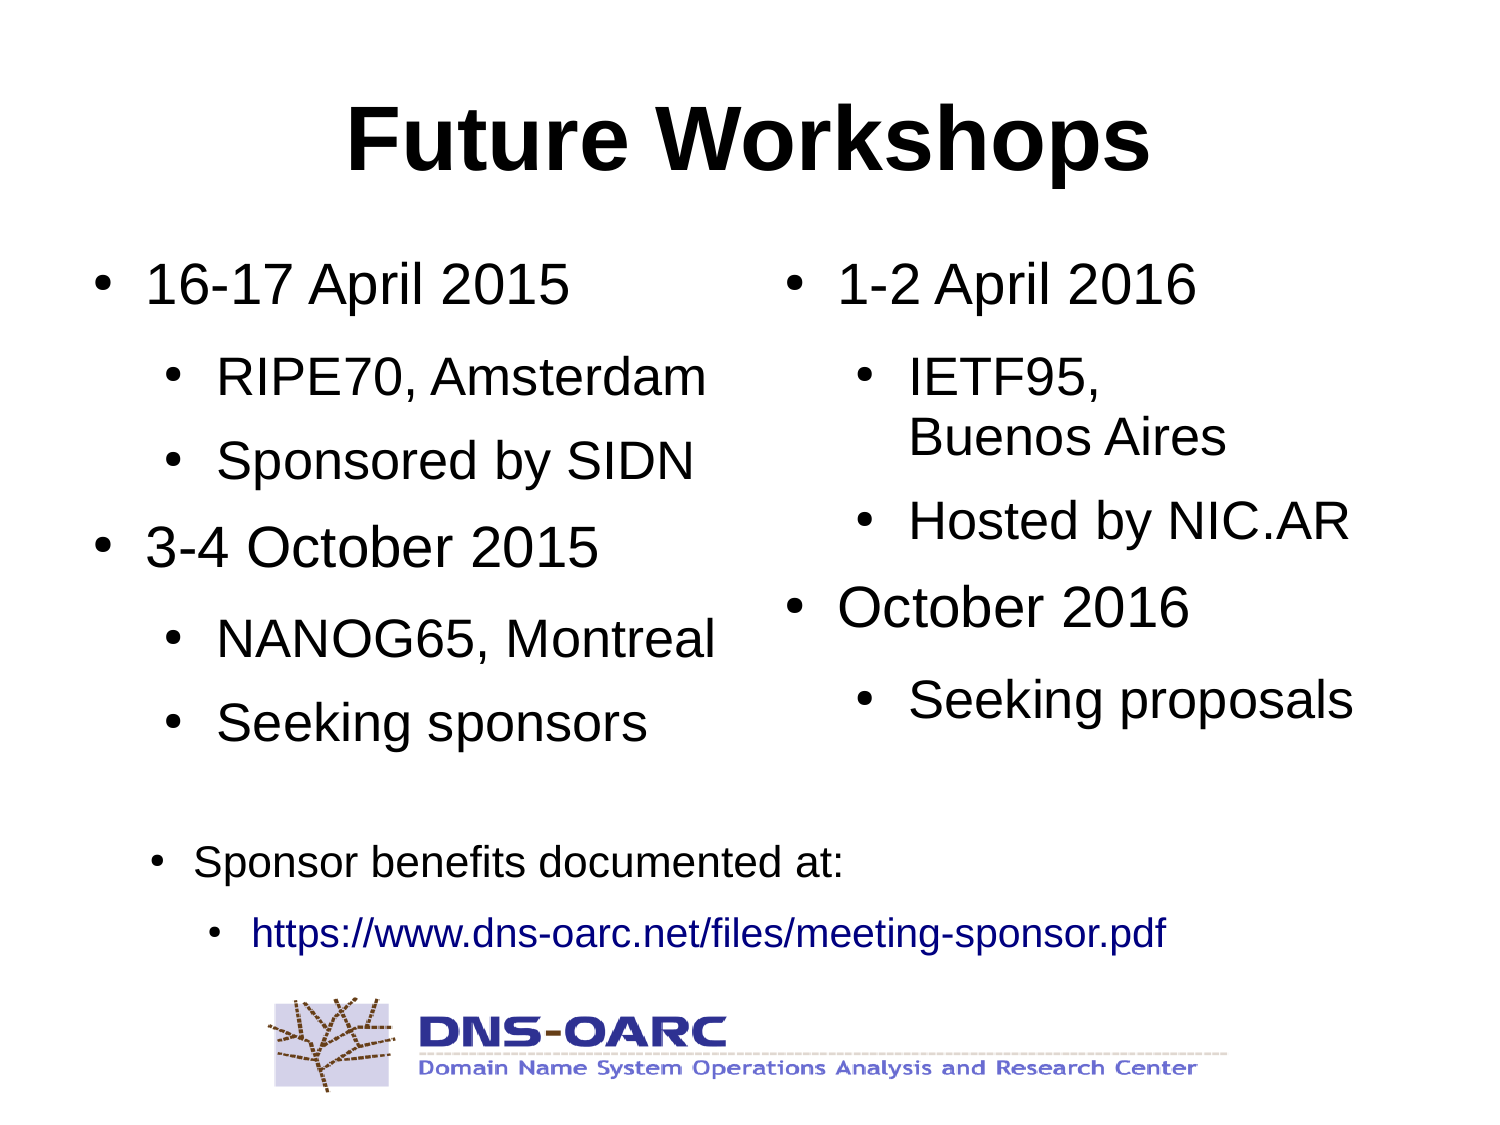

# Future Workshops
16-17 April 2015
RIPE70, Amsterdam
Sponsored by SIDN
3-4 October 2015
NANOG65, Montreal
Seeking sponsors
1-2 April 2016
IETF95,
Buenos Aires
Hosted by NIC.AR
October 2016
Seeking proposals
Sponsor benefits documented at:
https://www.dns-oarc.net/files/meeting-sponsor.pdf